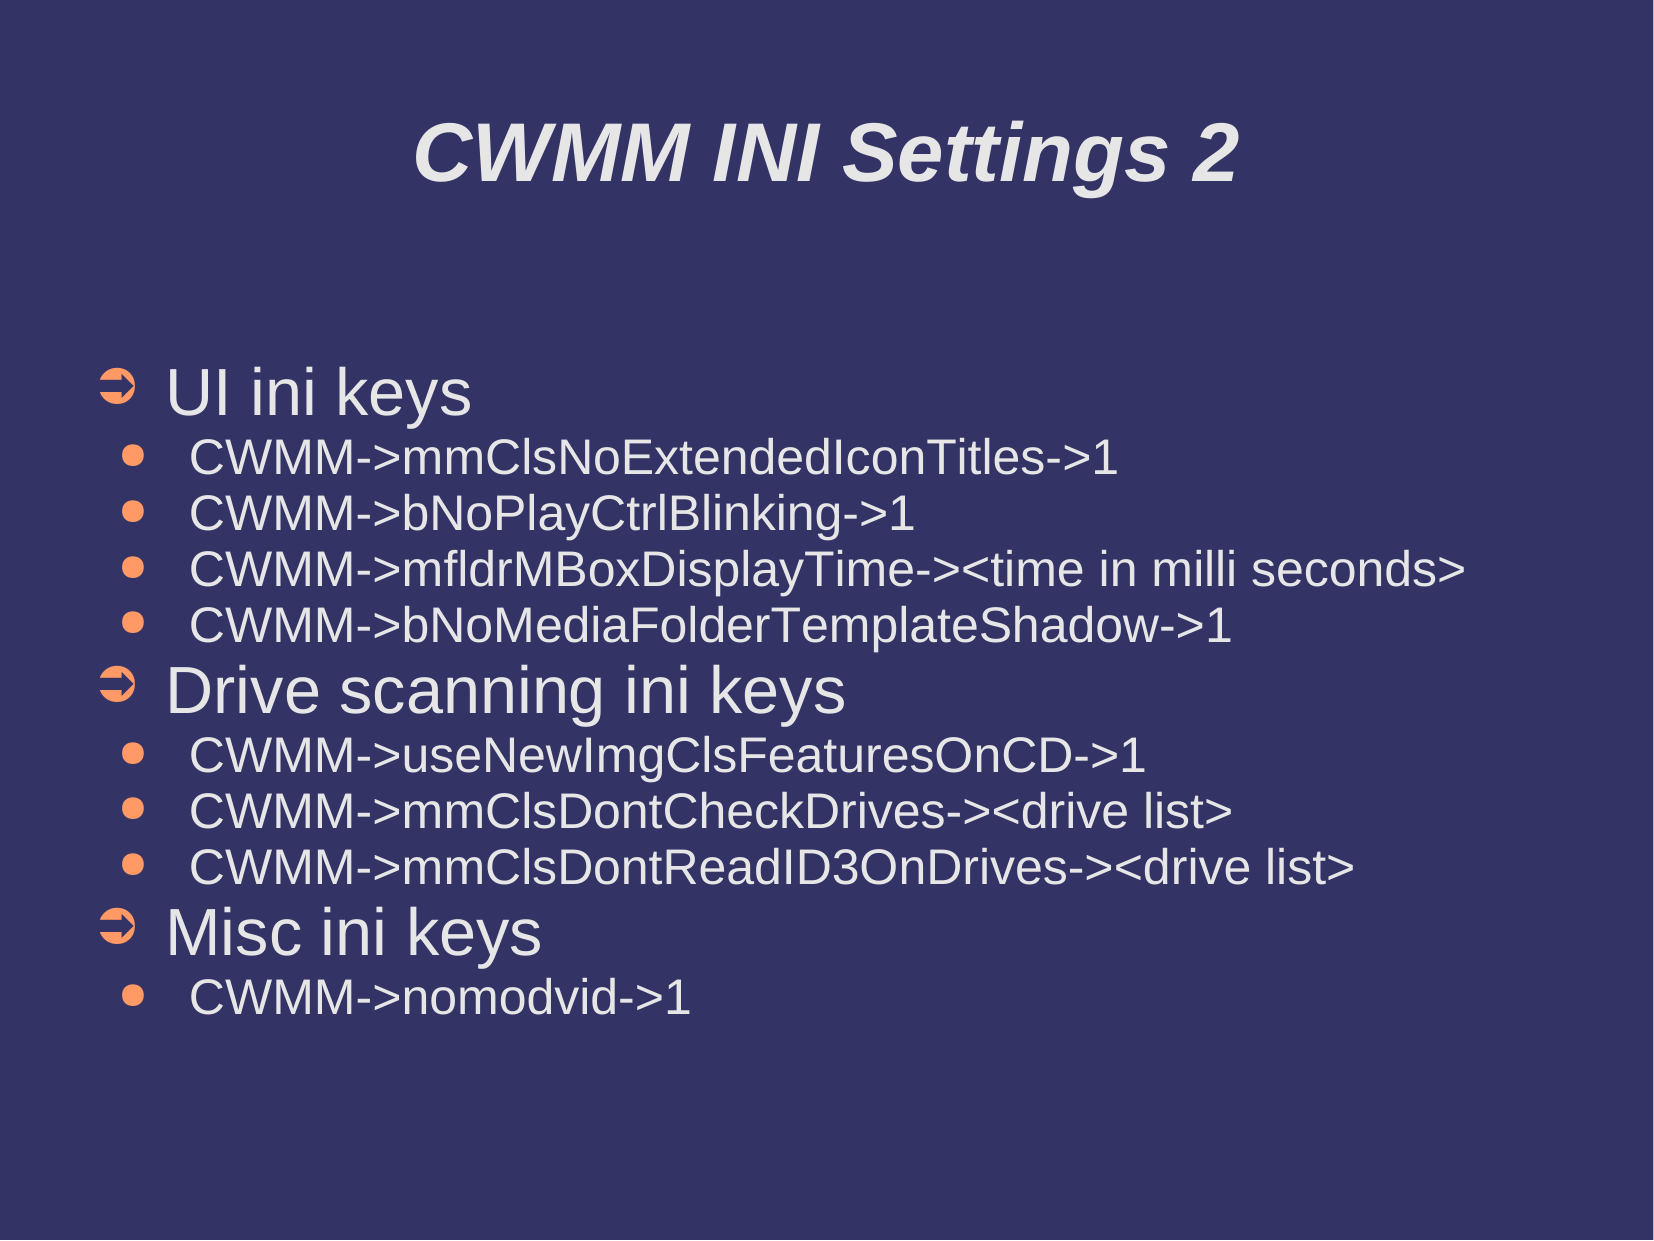

# CWMM INI Settings 2
UI ini keys
CWMM->mmClsNoExtendedIconTitles->1
CWMM->bNoPlayCtrlBlinking->1
CWMM->mfldrMBoxDisplayTime-><time in milli seconds>
CWMM->bNoMediaFolderTemplateShadow->1
Drive scanning ini keys
CWMM->useNewImgClsFeaturesOnCD->1
CWMM->mmClsDontCheckDrives-><drive list>
CWMM->mmClsDontReadID3OnDrives-><drive list>
Misc ini keys
CWMM->nomodvid->1